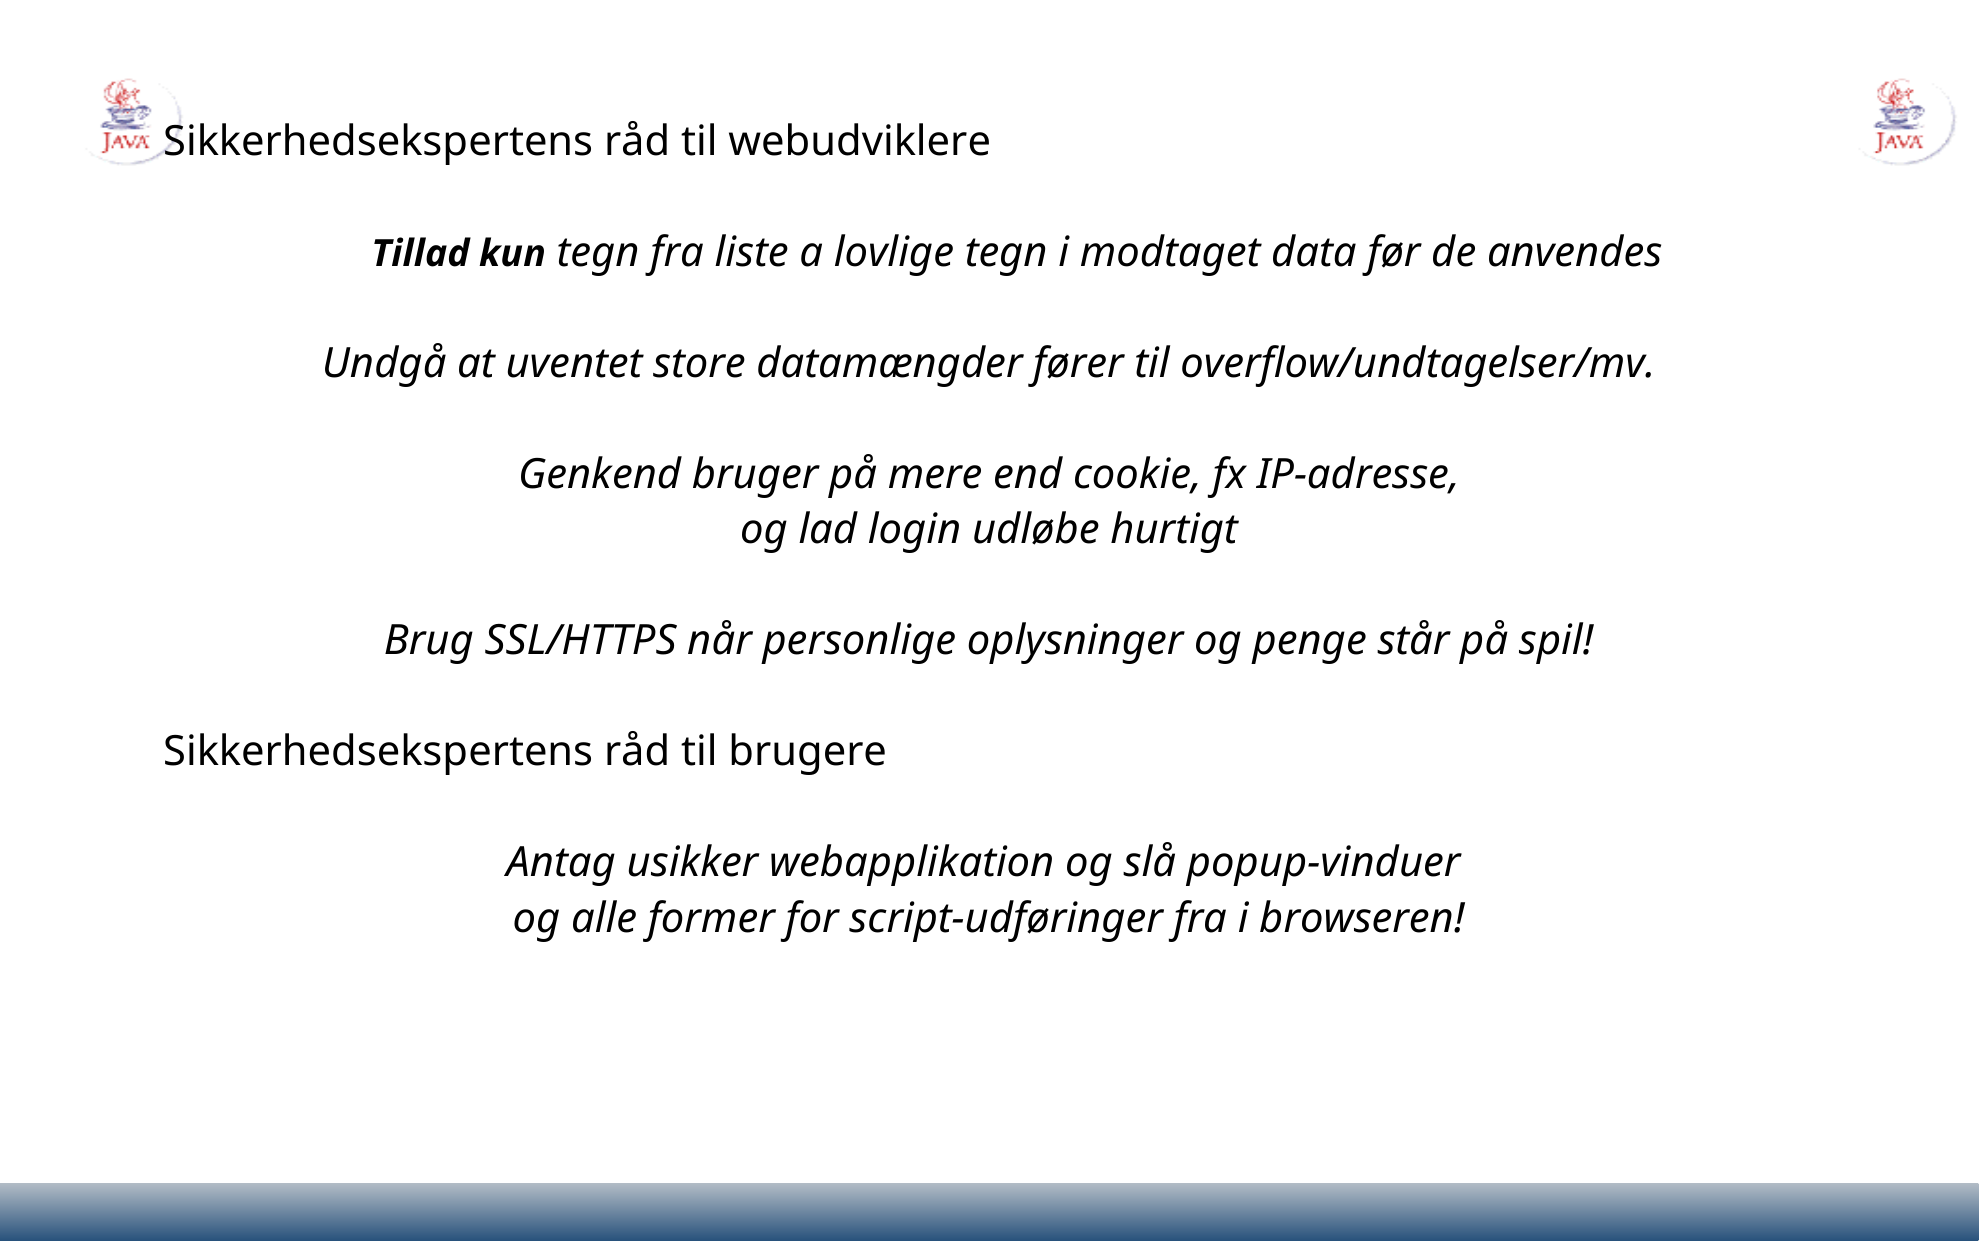

#
Sikkerhedsekspertens råd til webudviklere
	Tillad kun tegn fra liste a lovlige tegn i modtaget data før de anvendes
Undgå at uventet store datamængder fører til overflow/undtagelser/mv.
Genkend bruger på mere end cookie, fx IP-adresse,
og lad login udløbe hurtigt
Brug SSL/HTTPS når personlige oplysninger og penge står på spil!
Sikkerhedsekspertens råd til brugere
Antag usikker webapplikation og slå popup-vinduer
og alle former for script-udføringer fra i browseren!